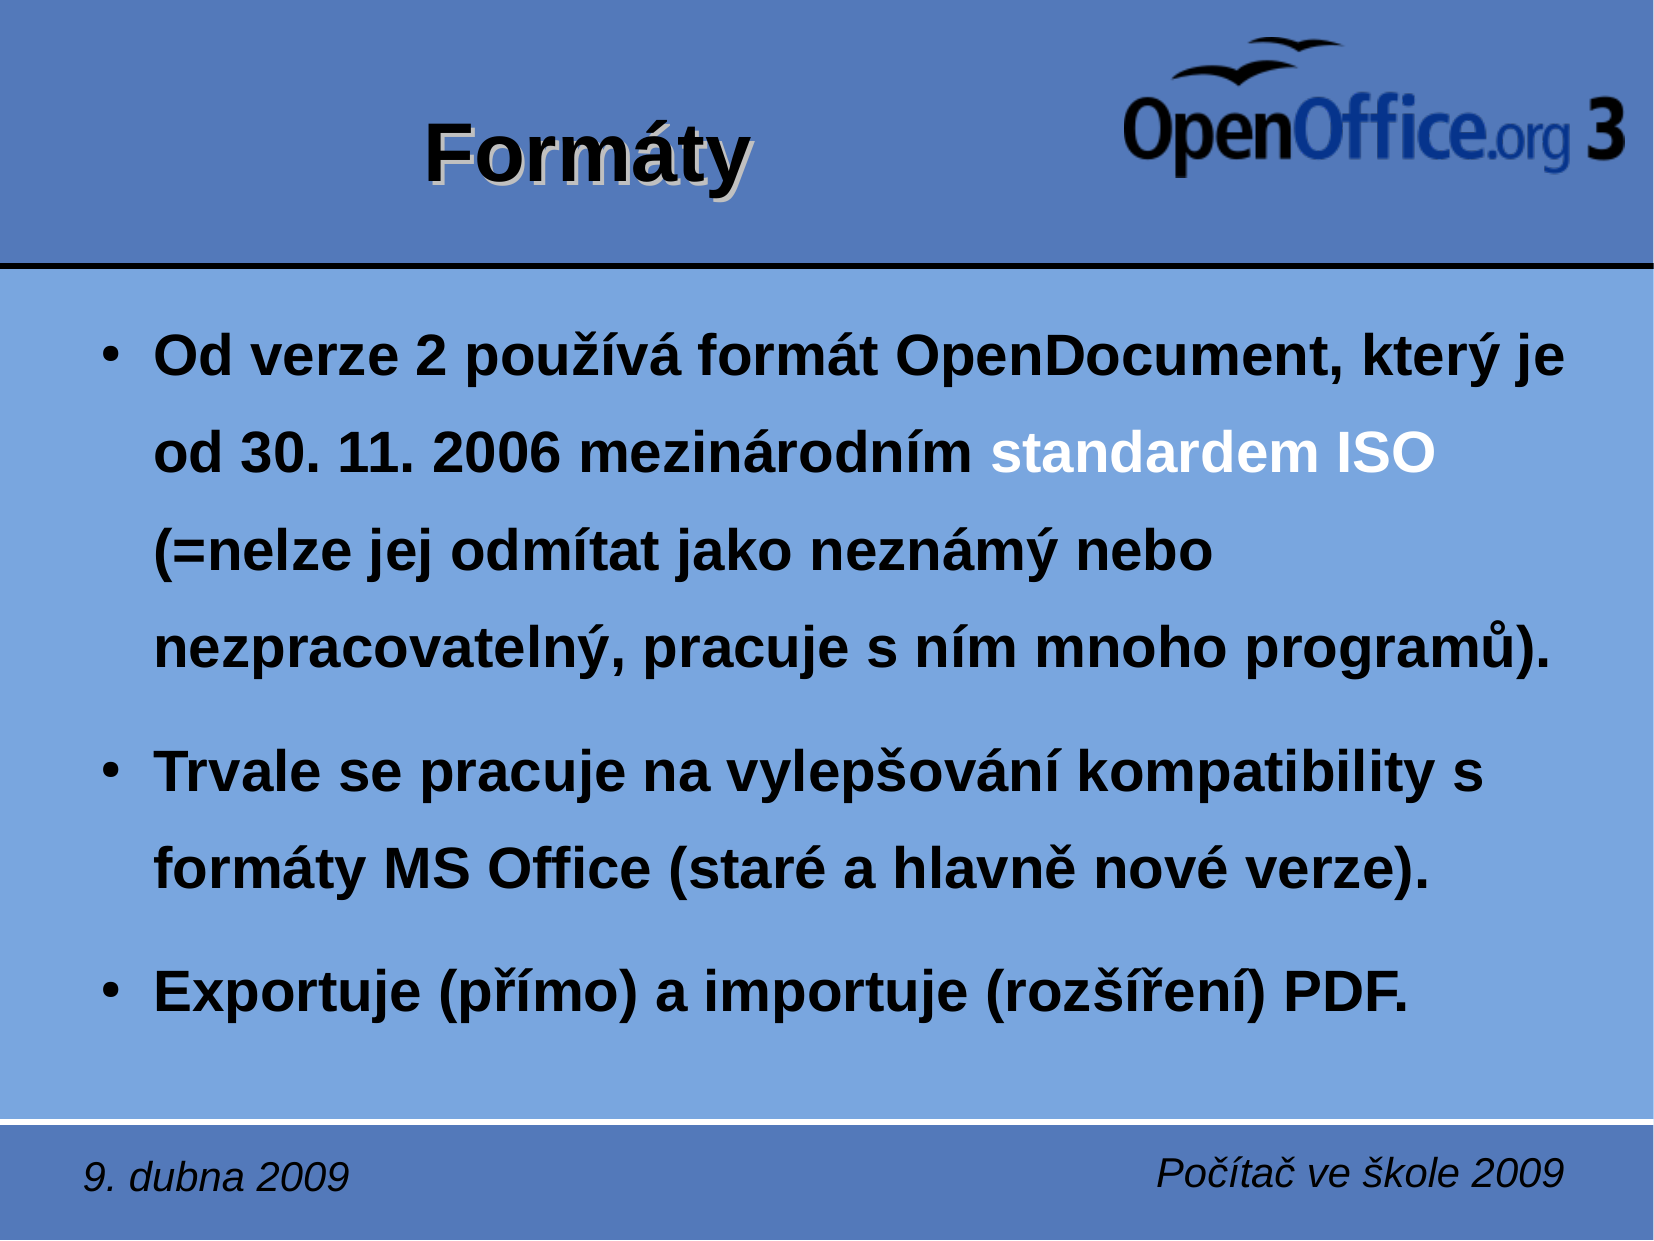

# Formáty
Od verze 2 používá formát OpenDocument, který je od 30. 11. 2006 mezinárodním standardem ISO (=nelze jej odmítat jako neznámý nebo nezpracovatelný, pracuje s ním mnoho programů).
Trvale se pracuje na vylepšování kompatibility s formáty MS Office (staré a hlavně nové verze).
Exportuje (přímo) a importuje (rozšíření) PDF.
Počítač ve škole 2009
9. dubna 2009